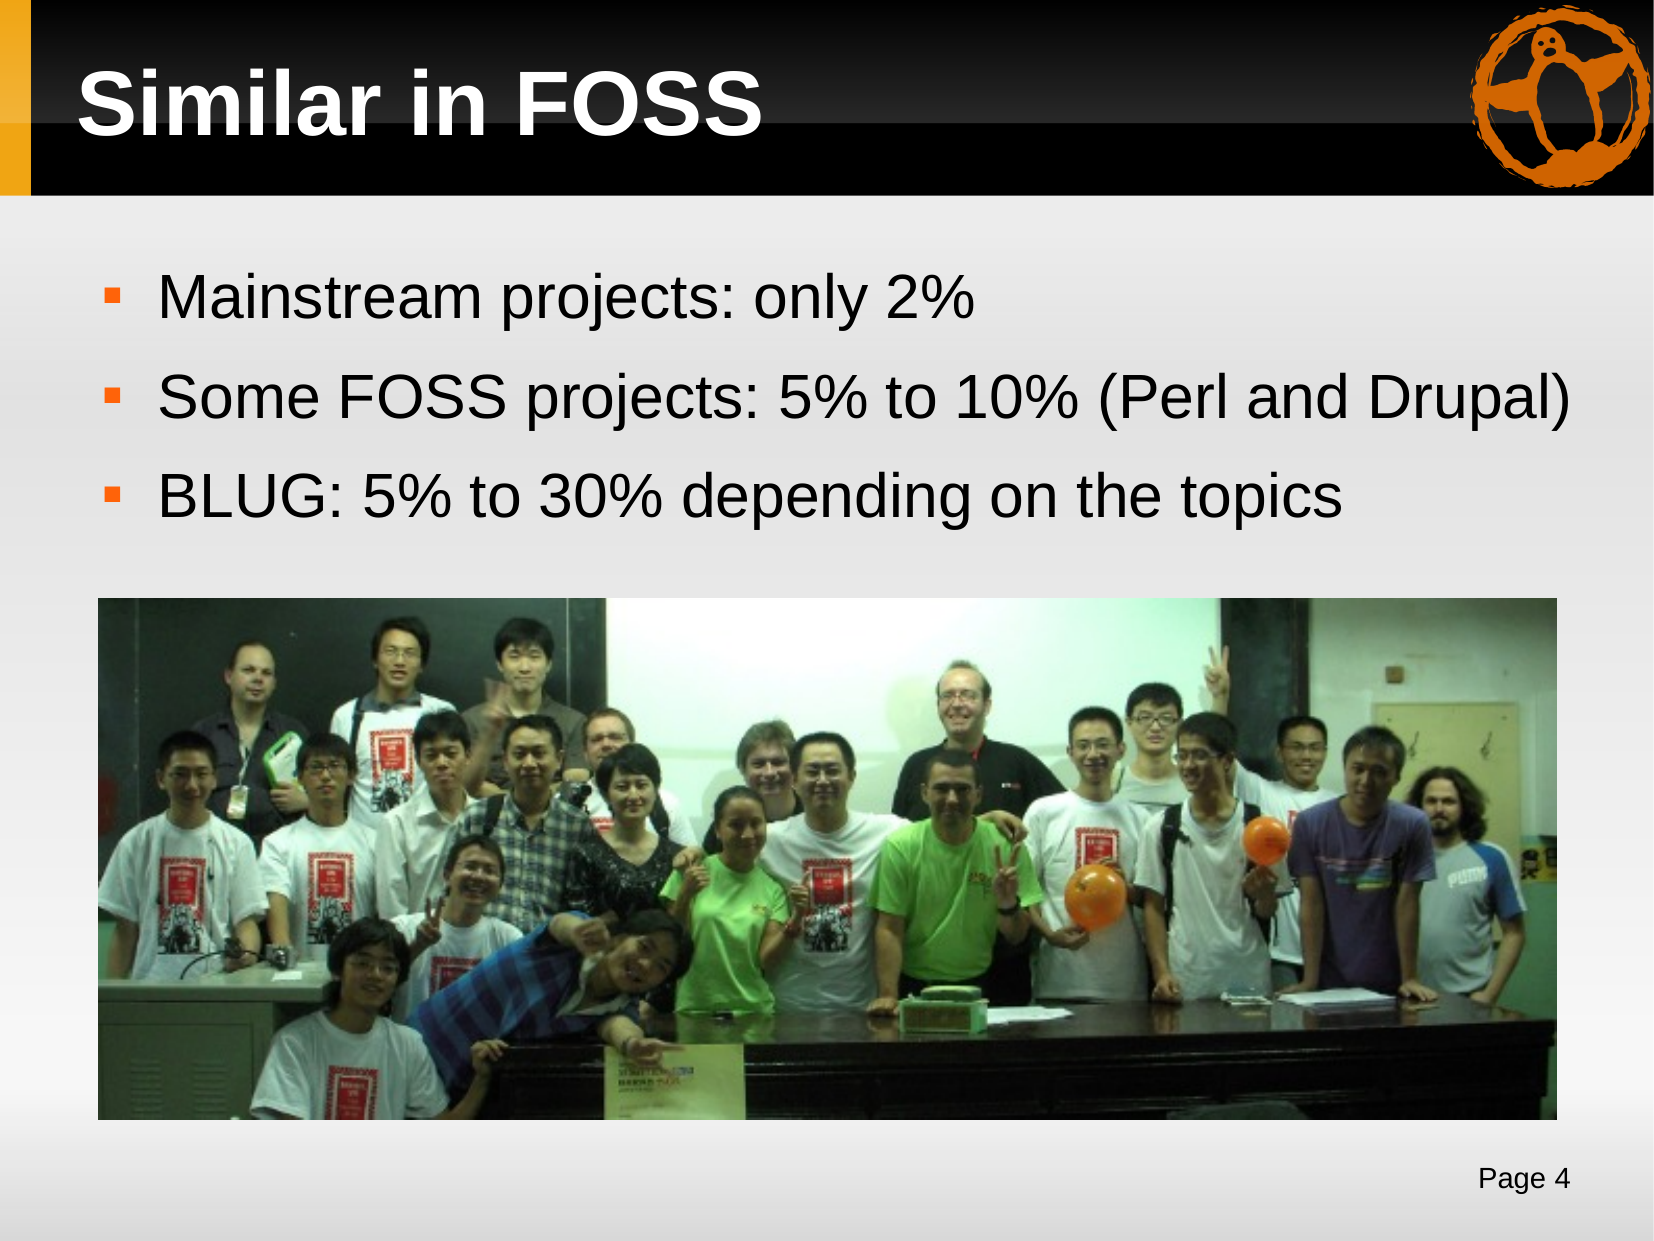

# Similar in FOSS
Mainstream projects: only 2%
Some FOSS projects: 5% to 10% (Perl and Drupal)
BLUG: 5% to 30% depending on the topics
4